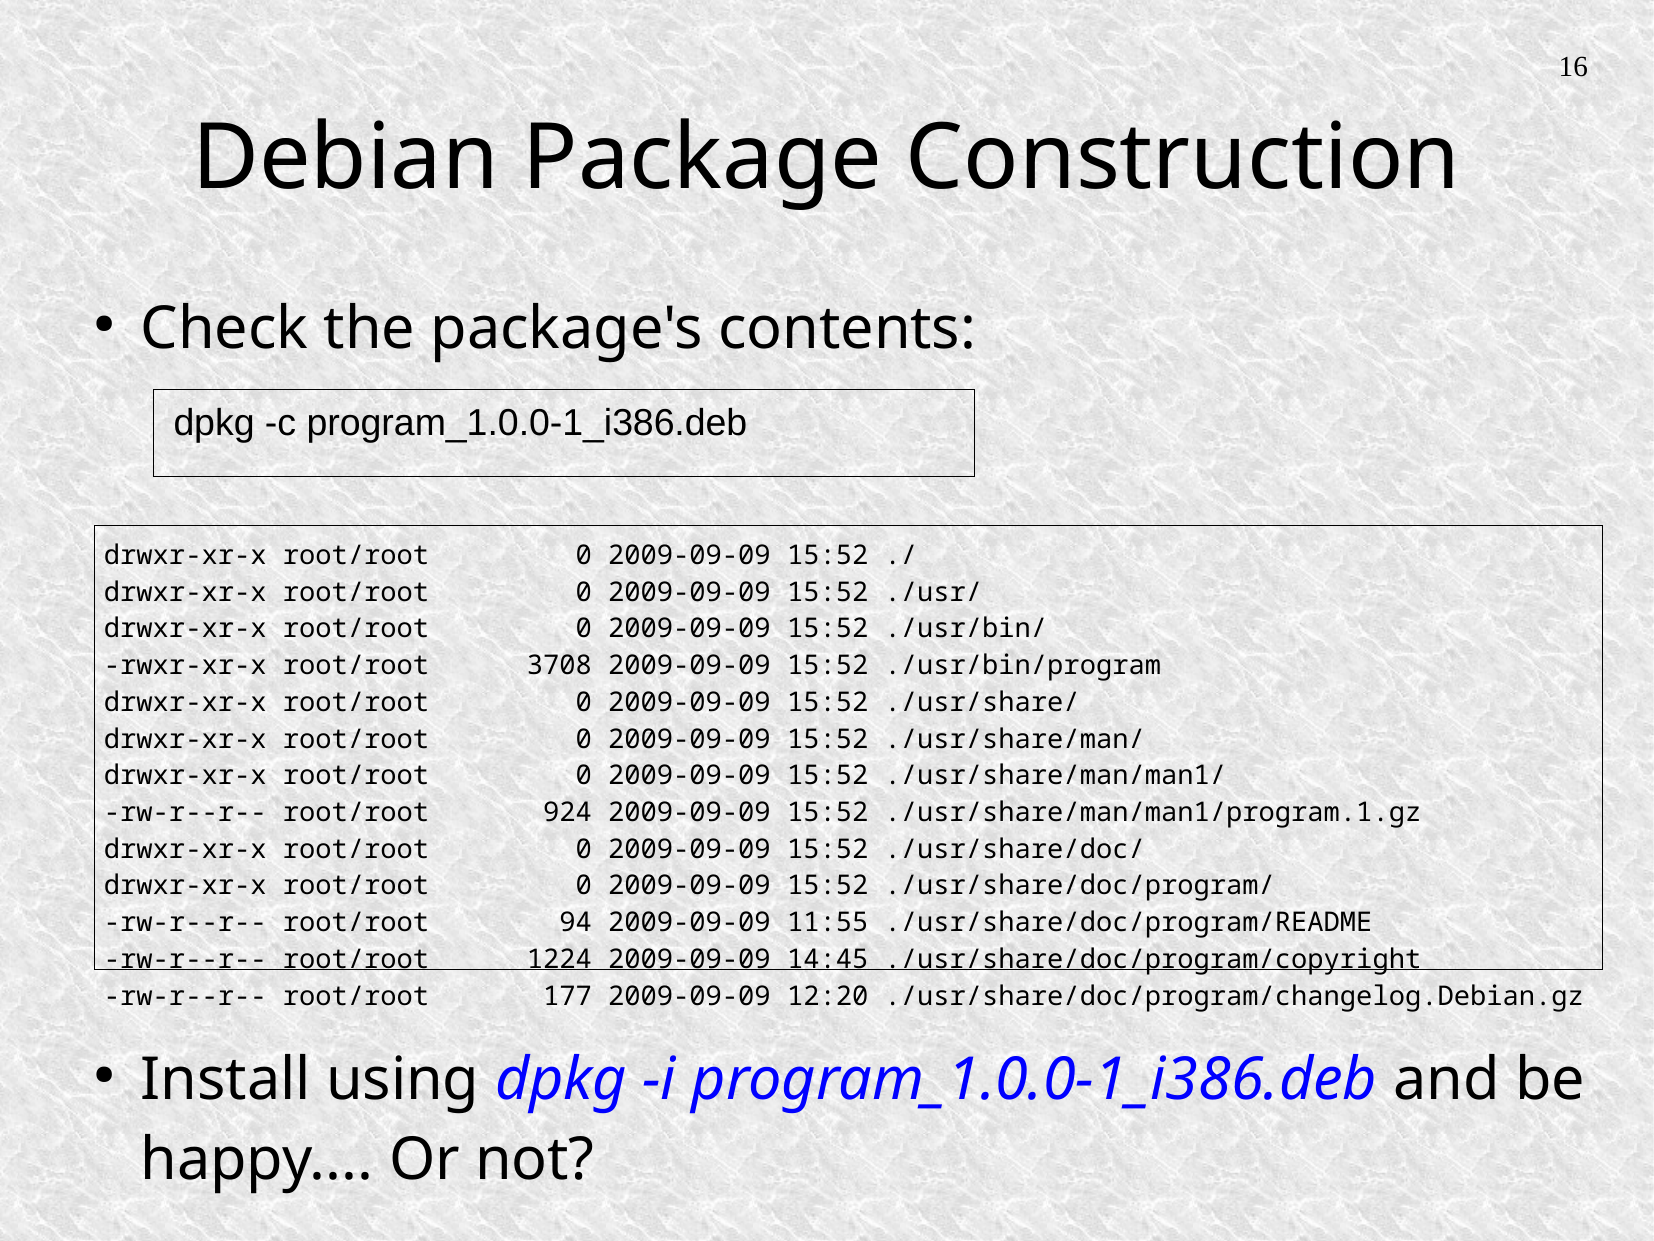

16
# Debian Package Construction
Check the package's contents:
Install using dpkg -i program_1.0.0-1_i386.deb and be happy.... Or not?
dpkg -c program_1.0.0-1_i386.deb
drwxr-xr-x root/root 0 2009-09-09 15:52 ./
drwxr-xr-x root/root 0 2009-09-09 15:52 ./usr/
drwxr-xr-x root/root 0 2009-09-09 15:52 ./usr/bin/
-rwxr-xr-x root/root 3708 2009-09-09 15:52 ./usr/bin/program
drwxr-xr-x root/root 0 2009-09-09 15:52 ./usr/share/
drwxr-xr-x root/root 0 2009-09-09 15:52 ./usr/share/man/
drwxr-xr-x root/root 0 2009-09-09 15:52 ./usr/share/man/man1/
-rw-r--r-- root/root 924 2009-09-09 15:52 ./usr/share/man/man1/program.1.gz
drwxr-xr-x root/root 0 2009-09-09 15:52 ./usr/share/doc/
drwxr-xr-x root/root 0 2009-09-09 15:52 ./usr/share/doc/program/
-rw-r--r-- root/root 94 2009-09-09 11:55 ./usr/share/doc/program/README
-rw-r--r-- root/root 1224 2009-09-09 14:45 ./usr/share/doc/program/copyright
-rw-r--r-- root/root 177 2009-09-09 12:20 ./usr/share/doc/program/changelog.Debian.gz